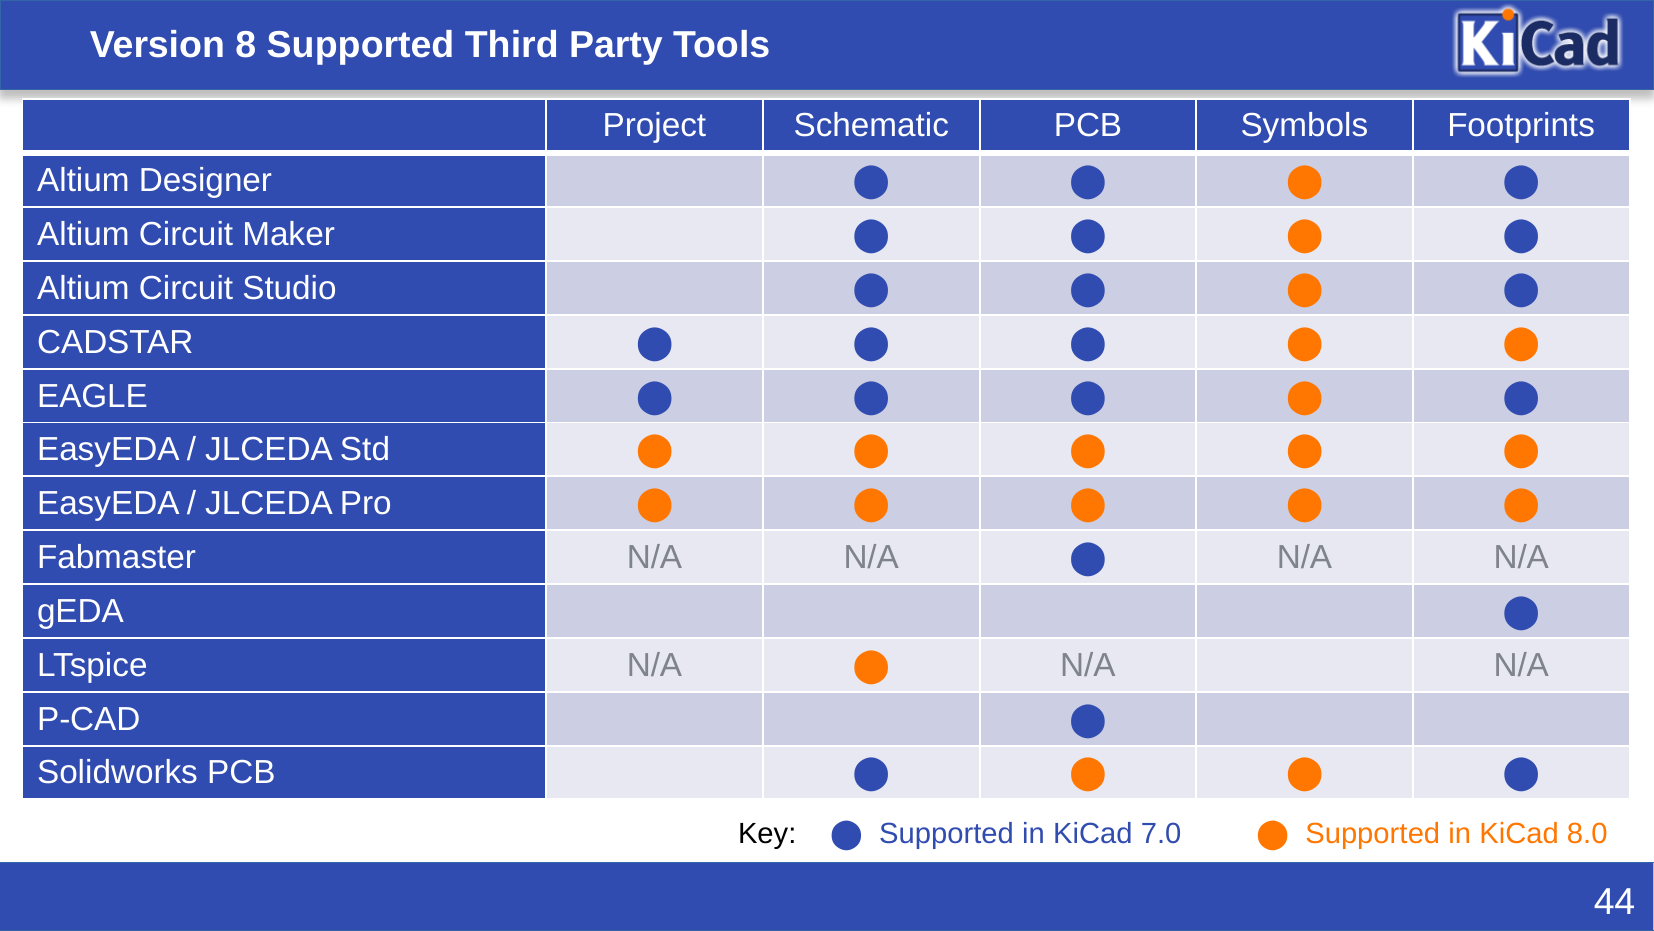

Version 8 Supported Third Party Tools
| | Project | Schematic | PCB | Symbols | Footprints |
| --- | --- | --- | --- | --- | --- |
| Altium Designer | | ⬤ | ⬤ | ⬤ | ⬤ |
| Altium Circuit Maker | | ⬤ | ⬤ | ⬤ | ⬤ |
| Altium Circuit Studio | | ⬤ | ⬤ | ⬤ | ⬤ |
| CADSTAR | ⬤ | ⬤ | ⬤ | ⬤ | ⬤ |
| EAGLE | ⬤ | ⬤ | ⬤ | ⬤ | ⬤ |
| EasyEDA / JLCEDA Std | ⬤ | ⬤ | ⬤ | ⬤ | ⬤ |
| EasyEDA / JLCEDA Pro | ⬤ | ⬤ | ⬤ | ⬤ | ⬤ |
| Fabmaster | N/A | N/A | ⬤ | N/A | N/A |
| gEDA | | | | | ⬤ |
| LTspice | N/A | ⬤ | N/A | | N/A |
| P-CAD | | | ⬤ | | |
| Solidworks PCB | | ⬤ | ⬤ | ⬤ | ⬤ |
Key: ⬤ Supported in KiCad 7.0 ⬤ Supported in KiCad 8.0